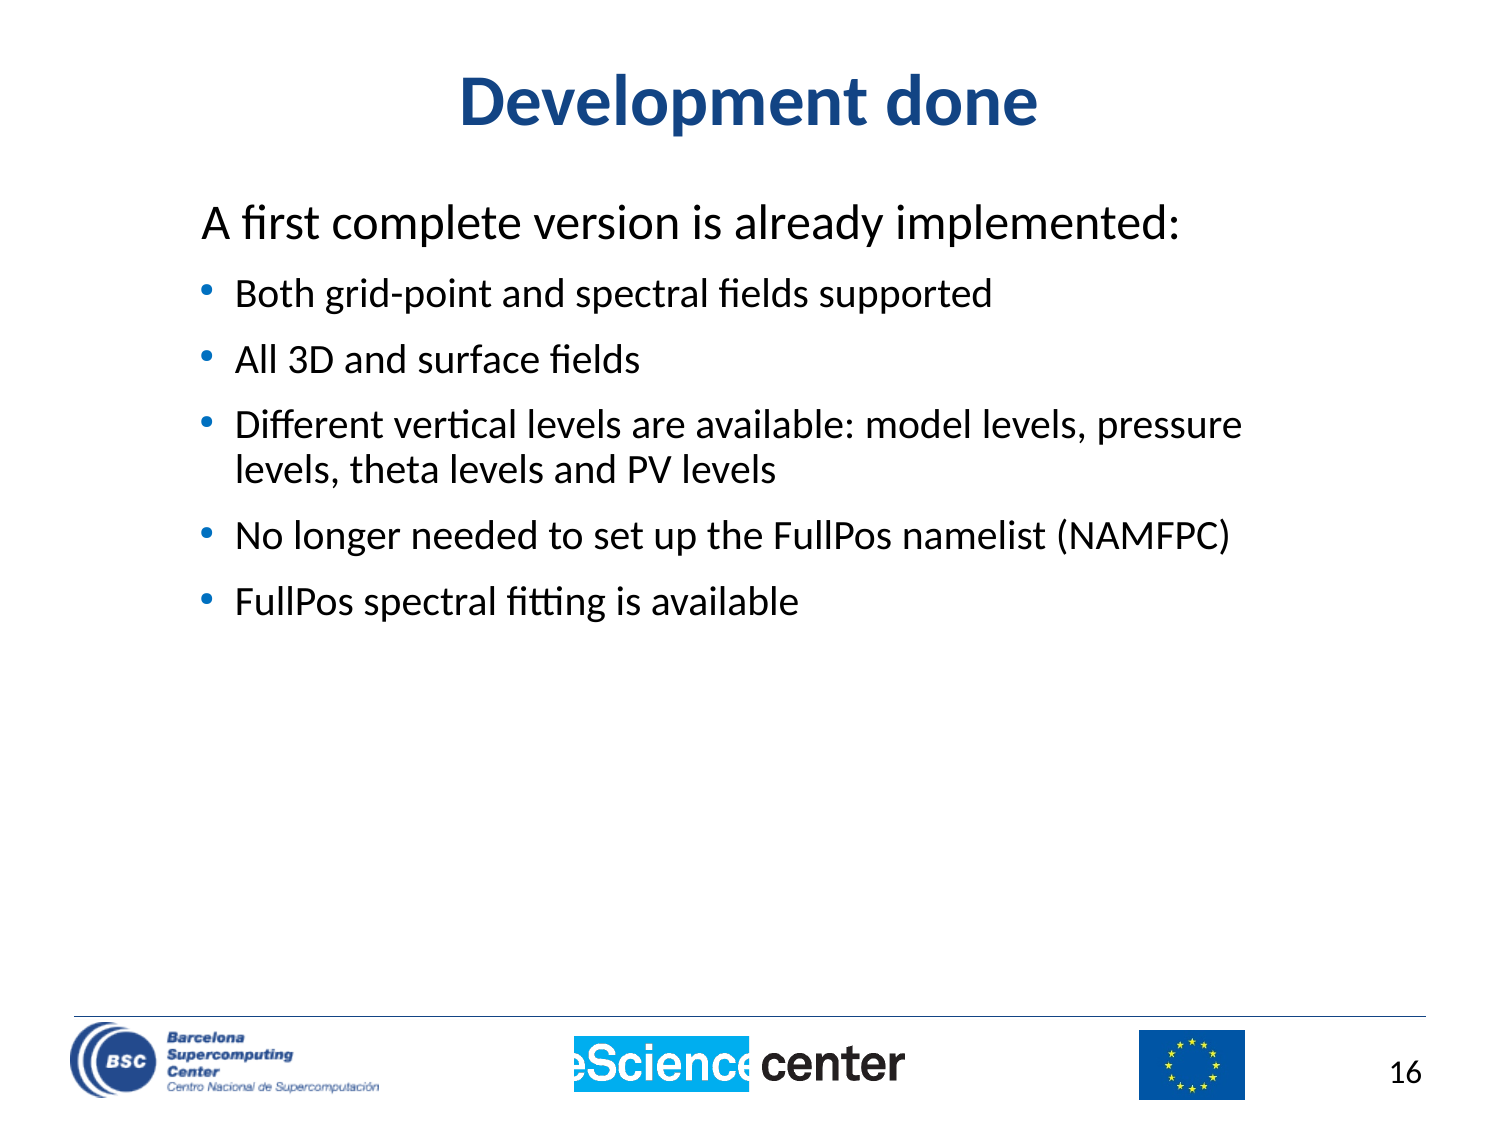

Development done
A first complete version is already implemented:
Both grid-point and spectral fields supported
All 3D and surface fields
Different vertical levels are available: model levels, pressure levels, theta levels and PV levels
No longer needed to set up the FullPos namelist (NAMFPC)
FullPos spectral fitting is available